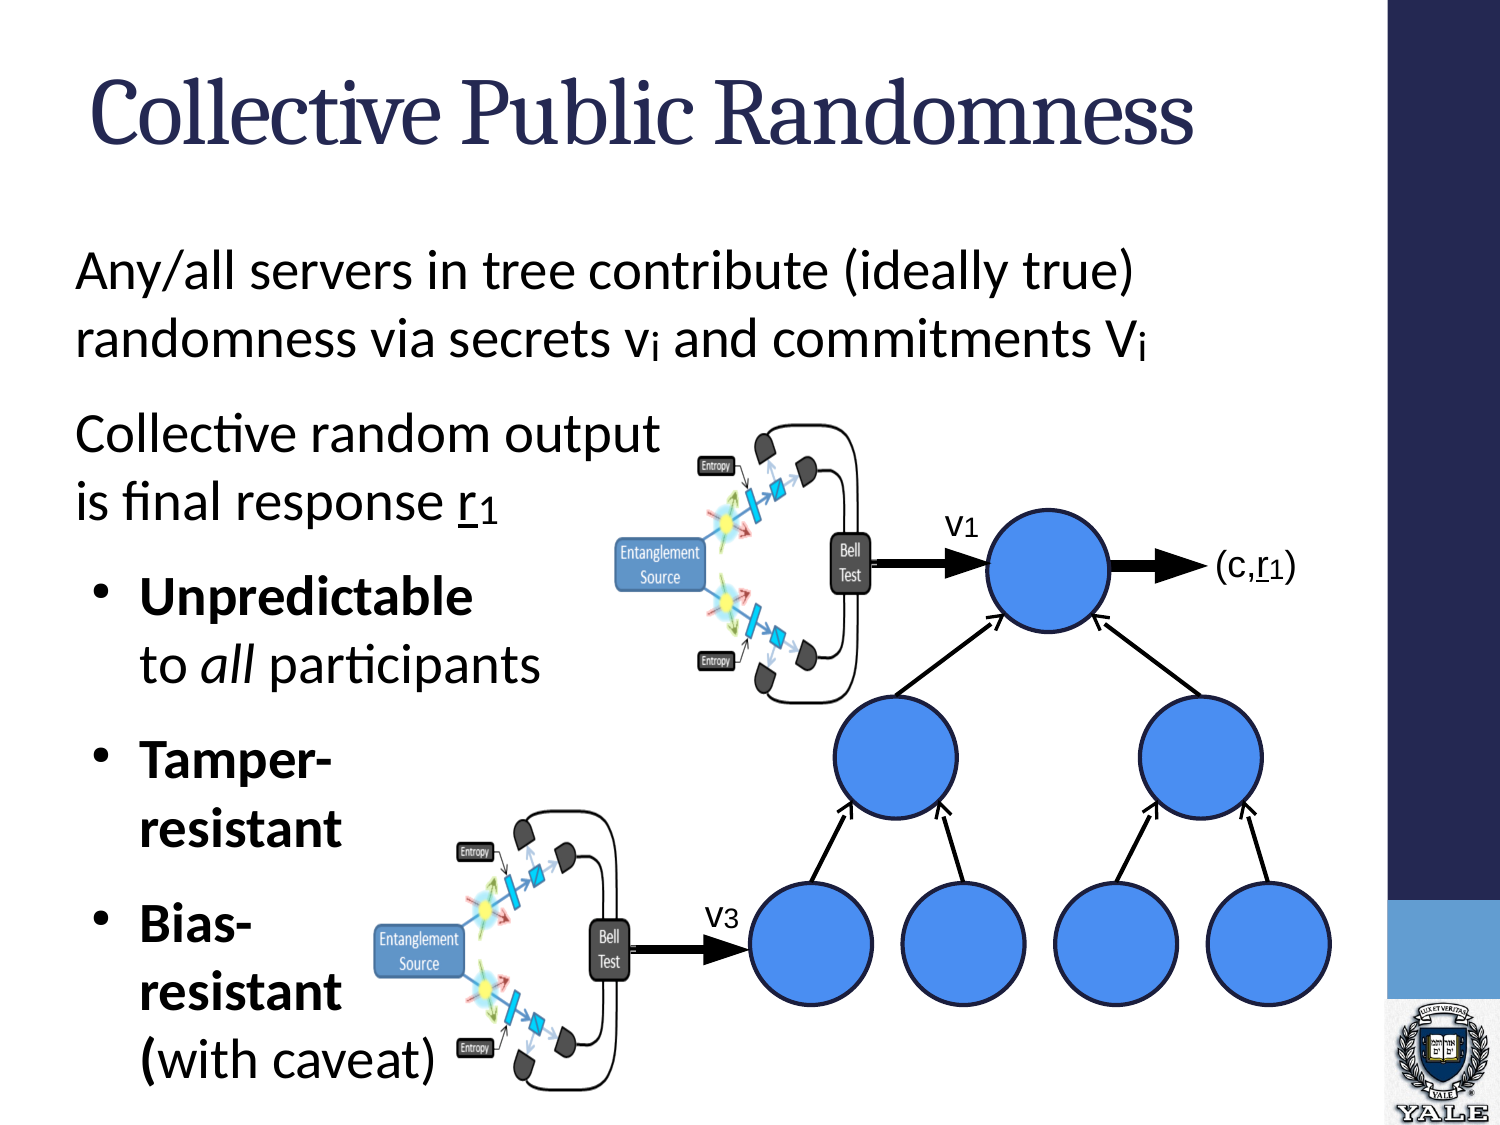

# Collective Public Randomness
Any/all servers in tree contribute (ideally true) randomness via secrets vi and commitments Vi
Collective random output
is final response r1
Unpredictable
to all participants
Tamper-
resistant
Bias-
resistant
(with caveat)
v1
(c,r1)
v3